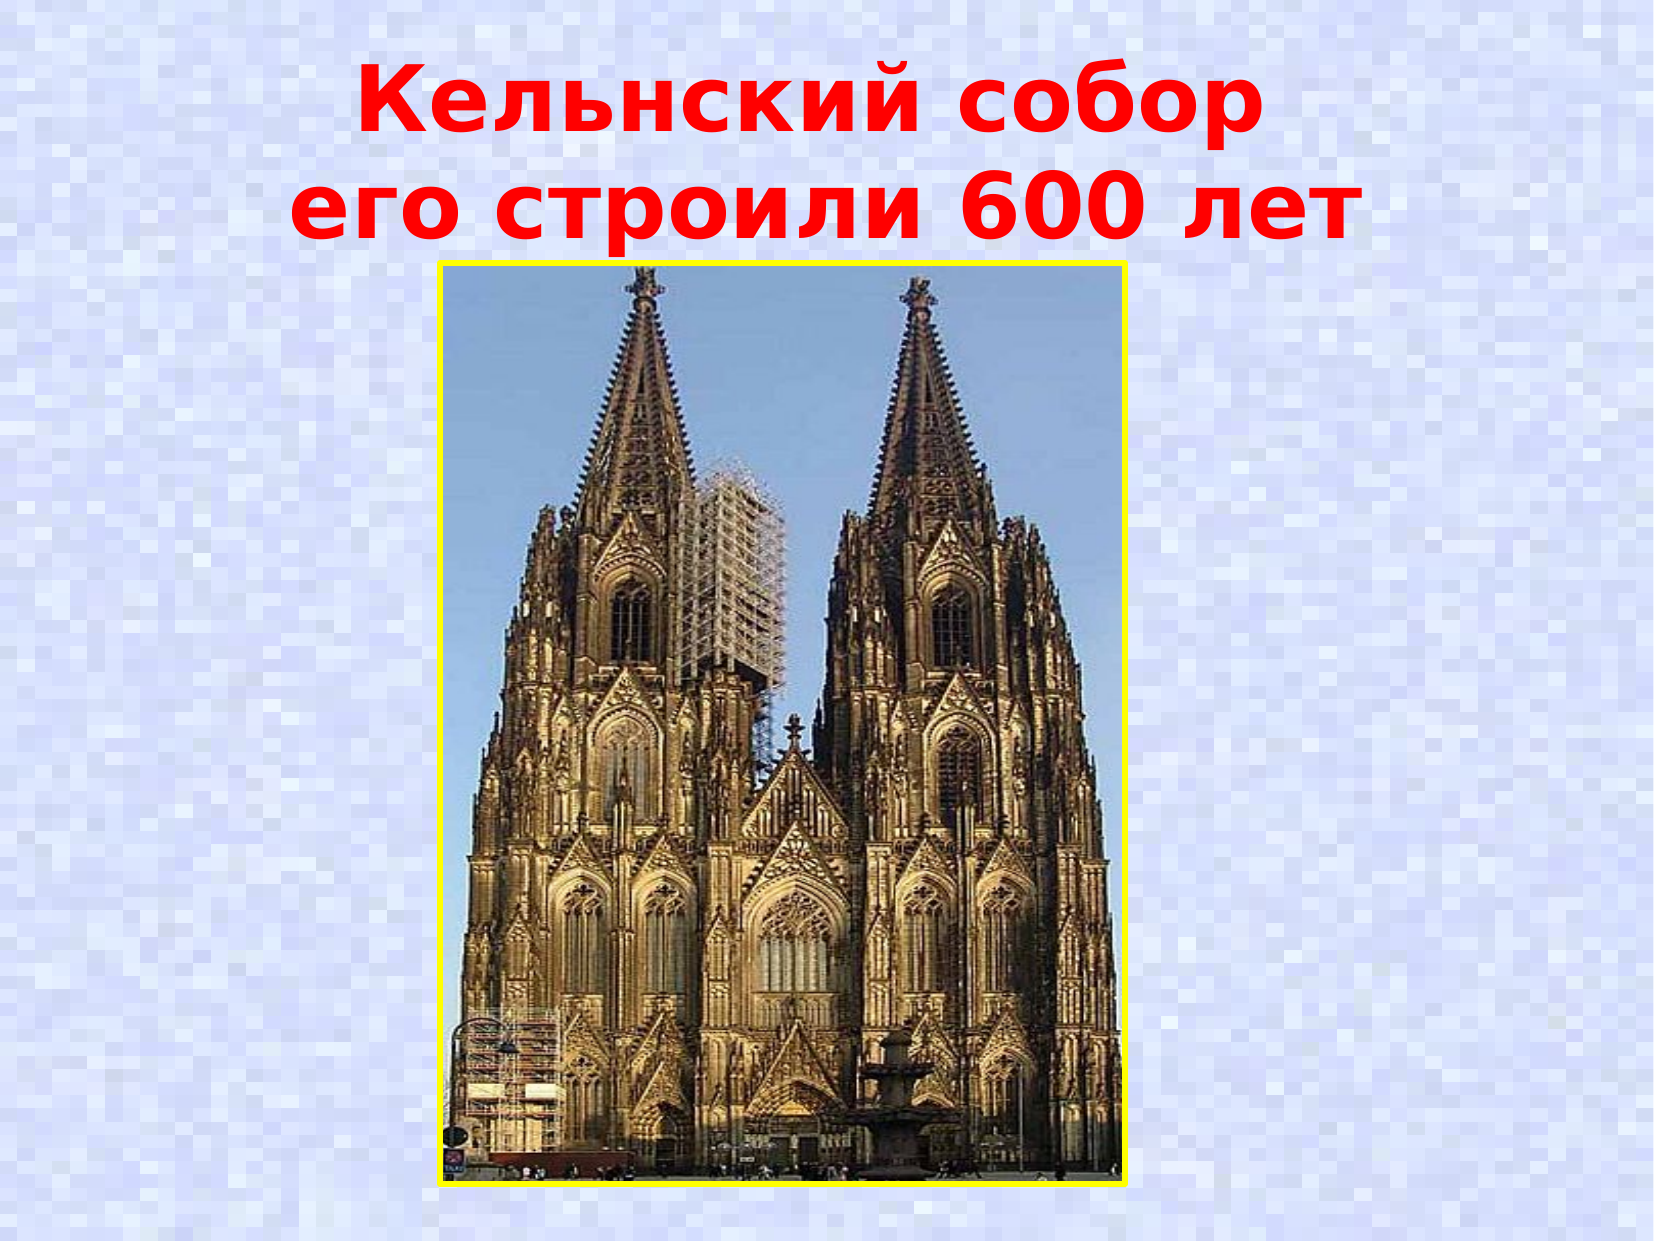

# Кельнский собор его строили 600 лет